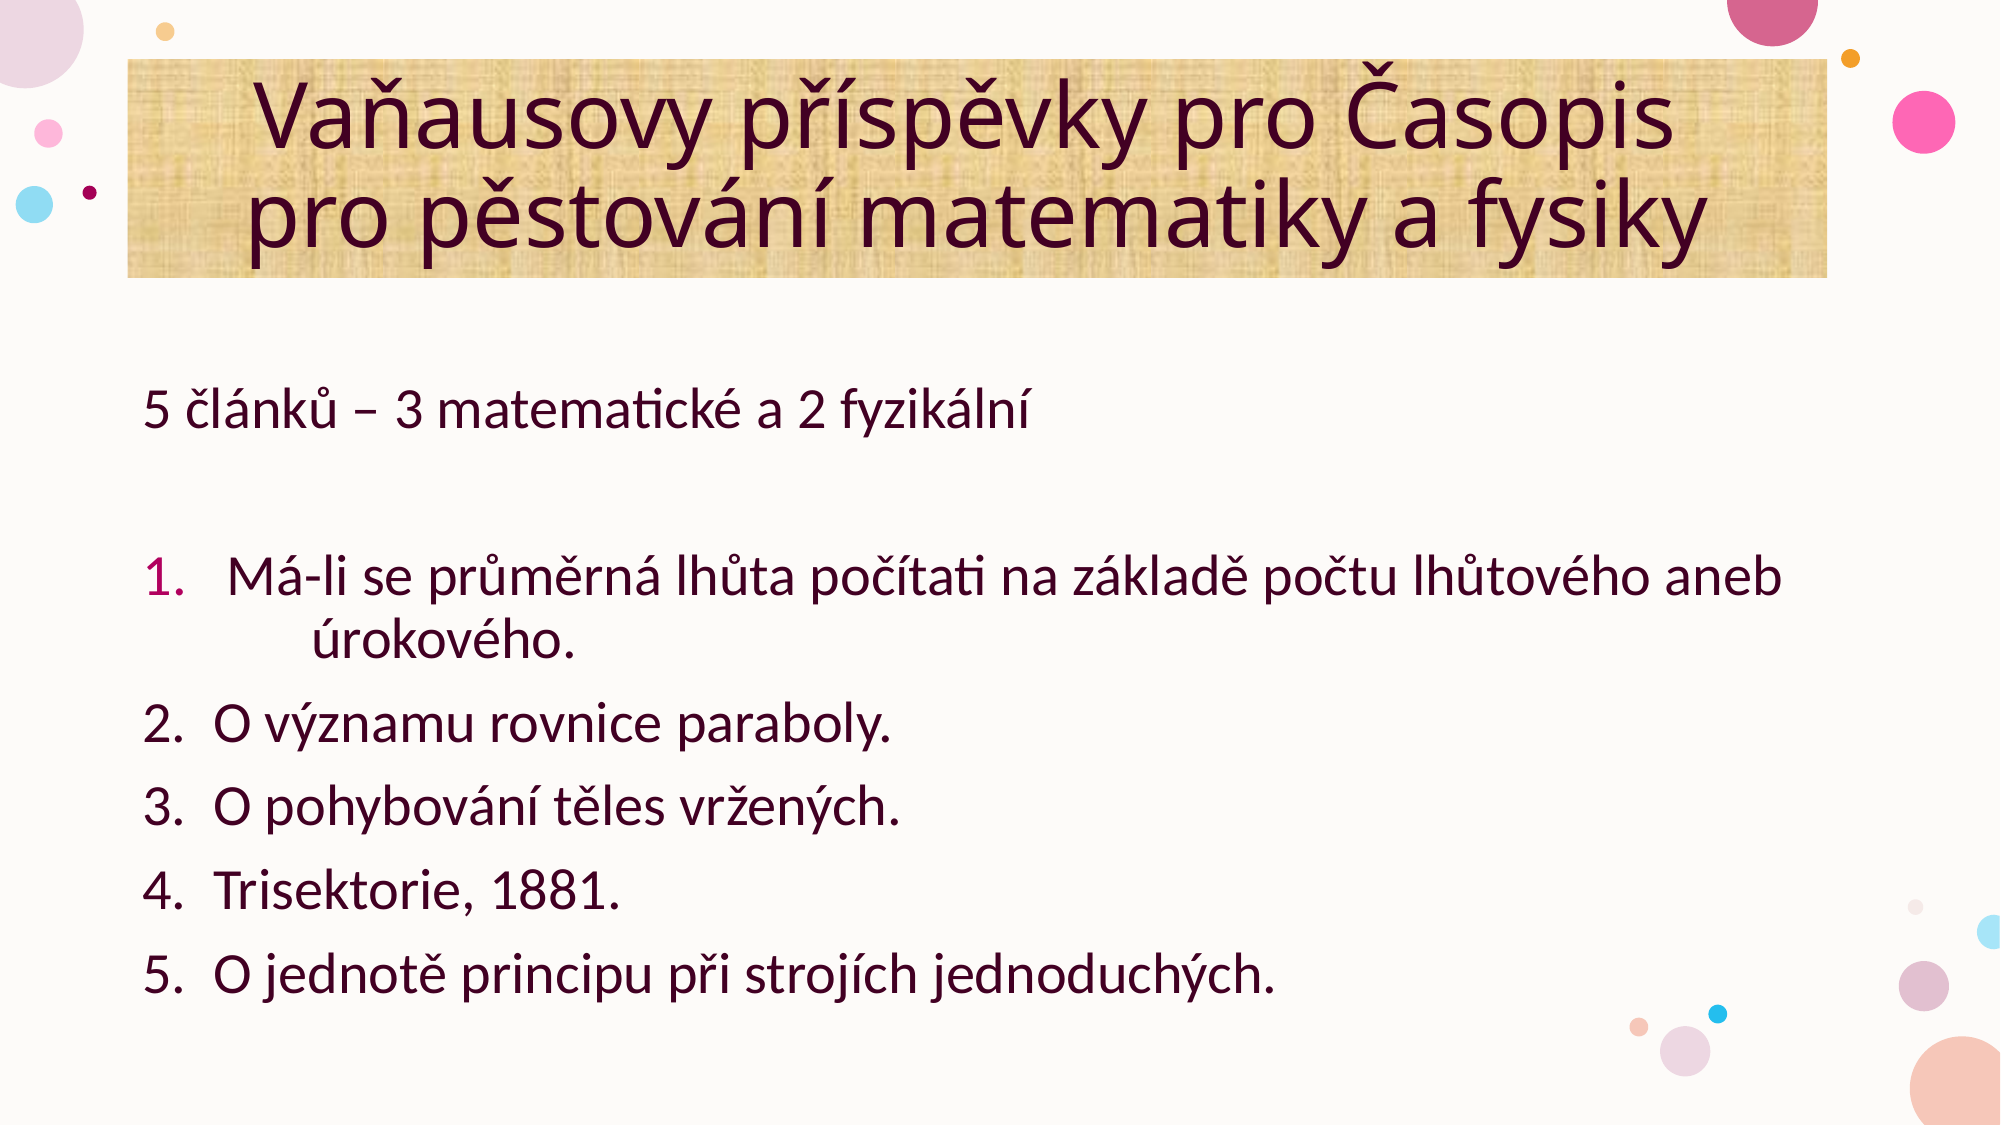

# Vaňausovy příspěvky pro Časopis pro pěstování matematiky a fysiky
5 článků – 3 matematické a 2 fyzikální
Má-li se průměrná lhůta počítati na základě počtu lhůtového aneb úrokového.
2. O významu rovnice paraboly.
3. O pohybování těles vržených.
4. Trisektorie, 1881.
5. O jednotě principu při strojích jednoduchých.